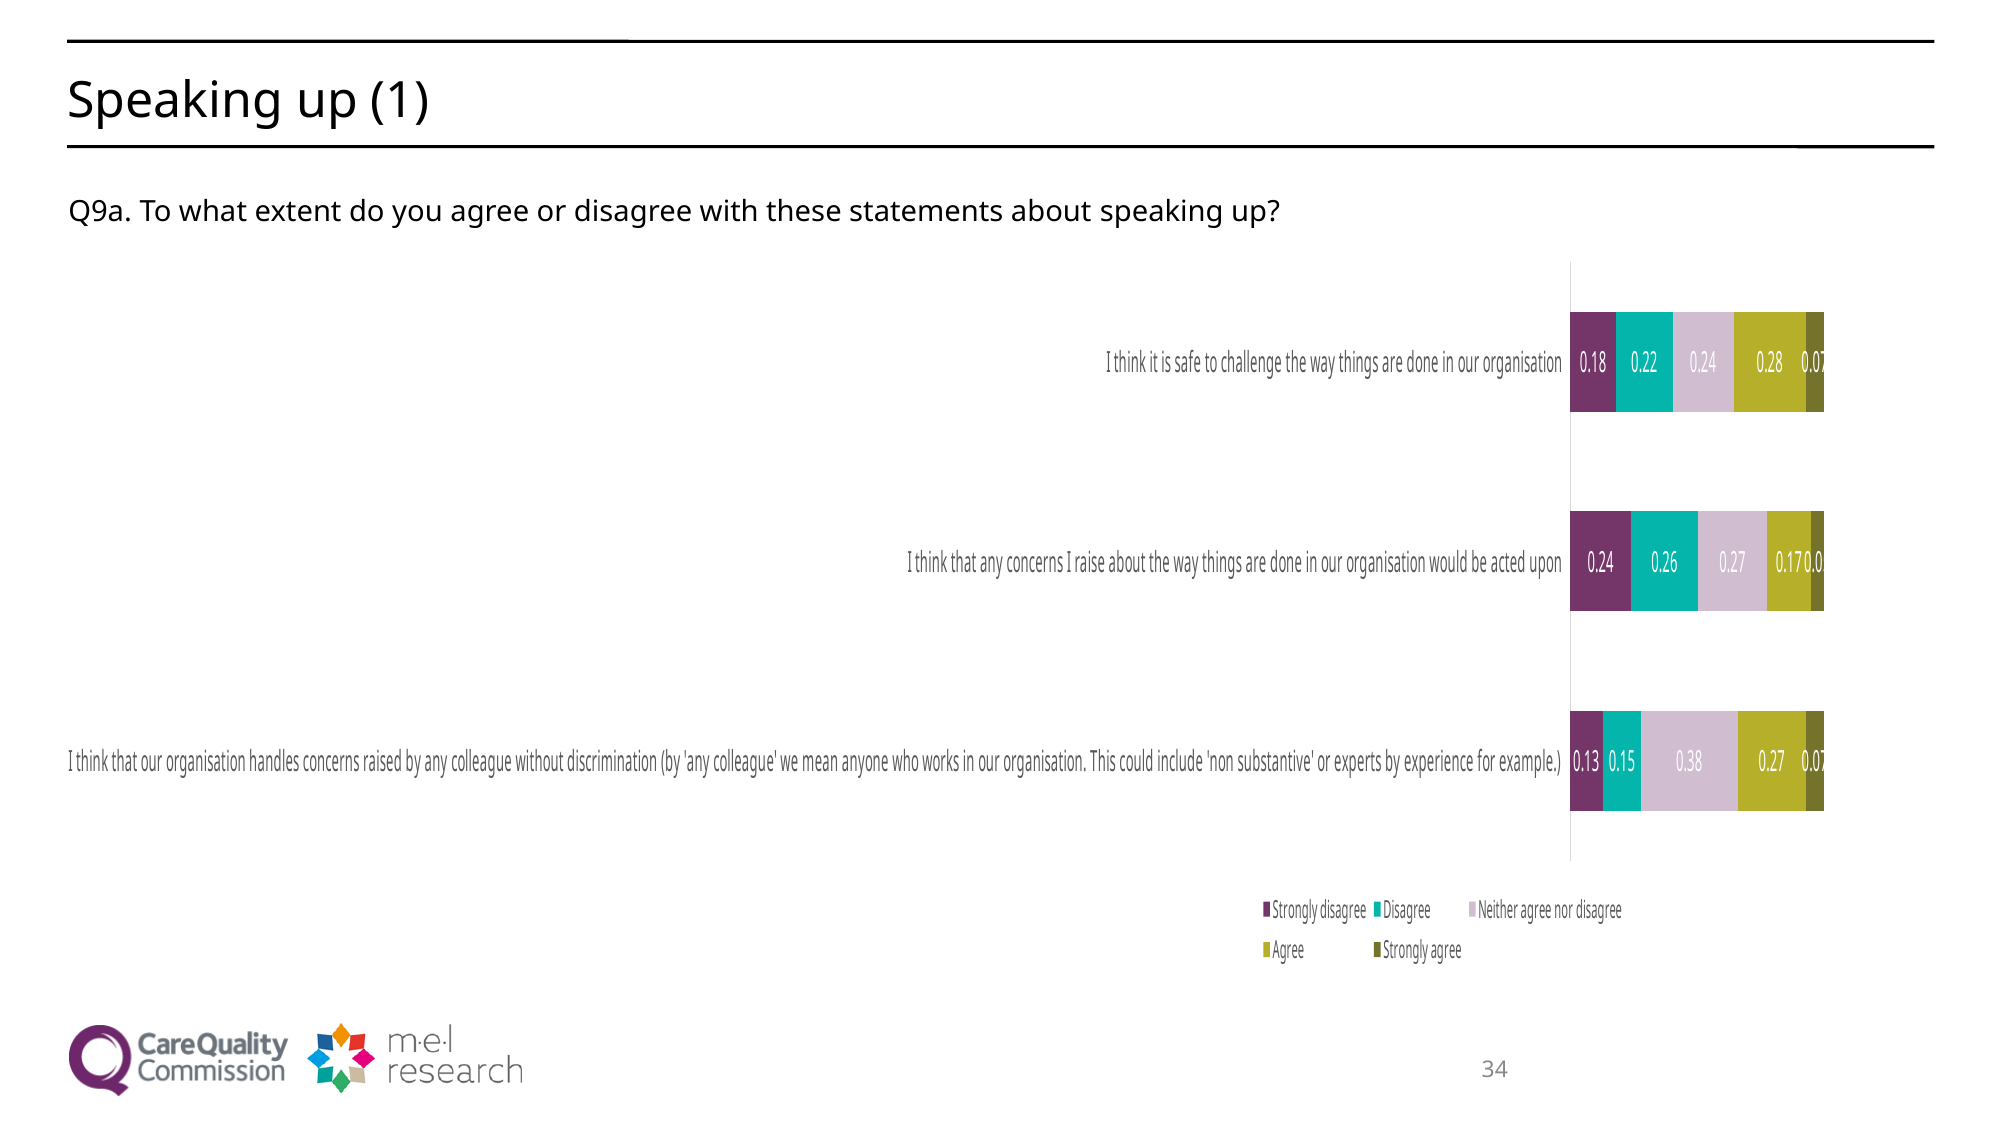

# Speaking up (1)
Q9a. To what extent do you agree or disagree with these statements about speaking up?
### Chart
| Category | Strongly disagree | Disagree | Neither agree nor disagree | Agree | Strongly agree |
|---|---|---|---|---|---|
| I think it is safe to challenge the way things are done in our organisation | 0.18 | 0.22 | 0.24 | 0.28 | 0.07 |
| I think that any concerns I raise about the way things are done in our organisation would be acted upon | 0.24 | 0.26 | 0.27 | 0.17 | 0.05 |
| I think that our organisation handles concerns raised by any colleague without discrimination (by 'any colleague' we mean anyone who works in our organisation. This could include 'non substantive' or experts by experience for example.) | 0.13 | 0.15 | 0.38 | 0.27 | 0.07 |
32